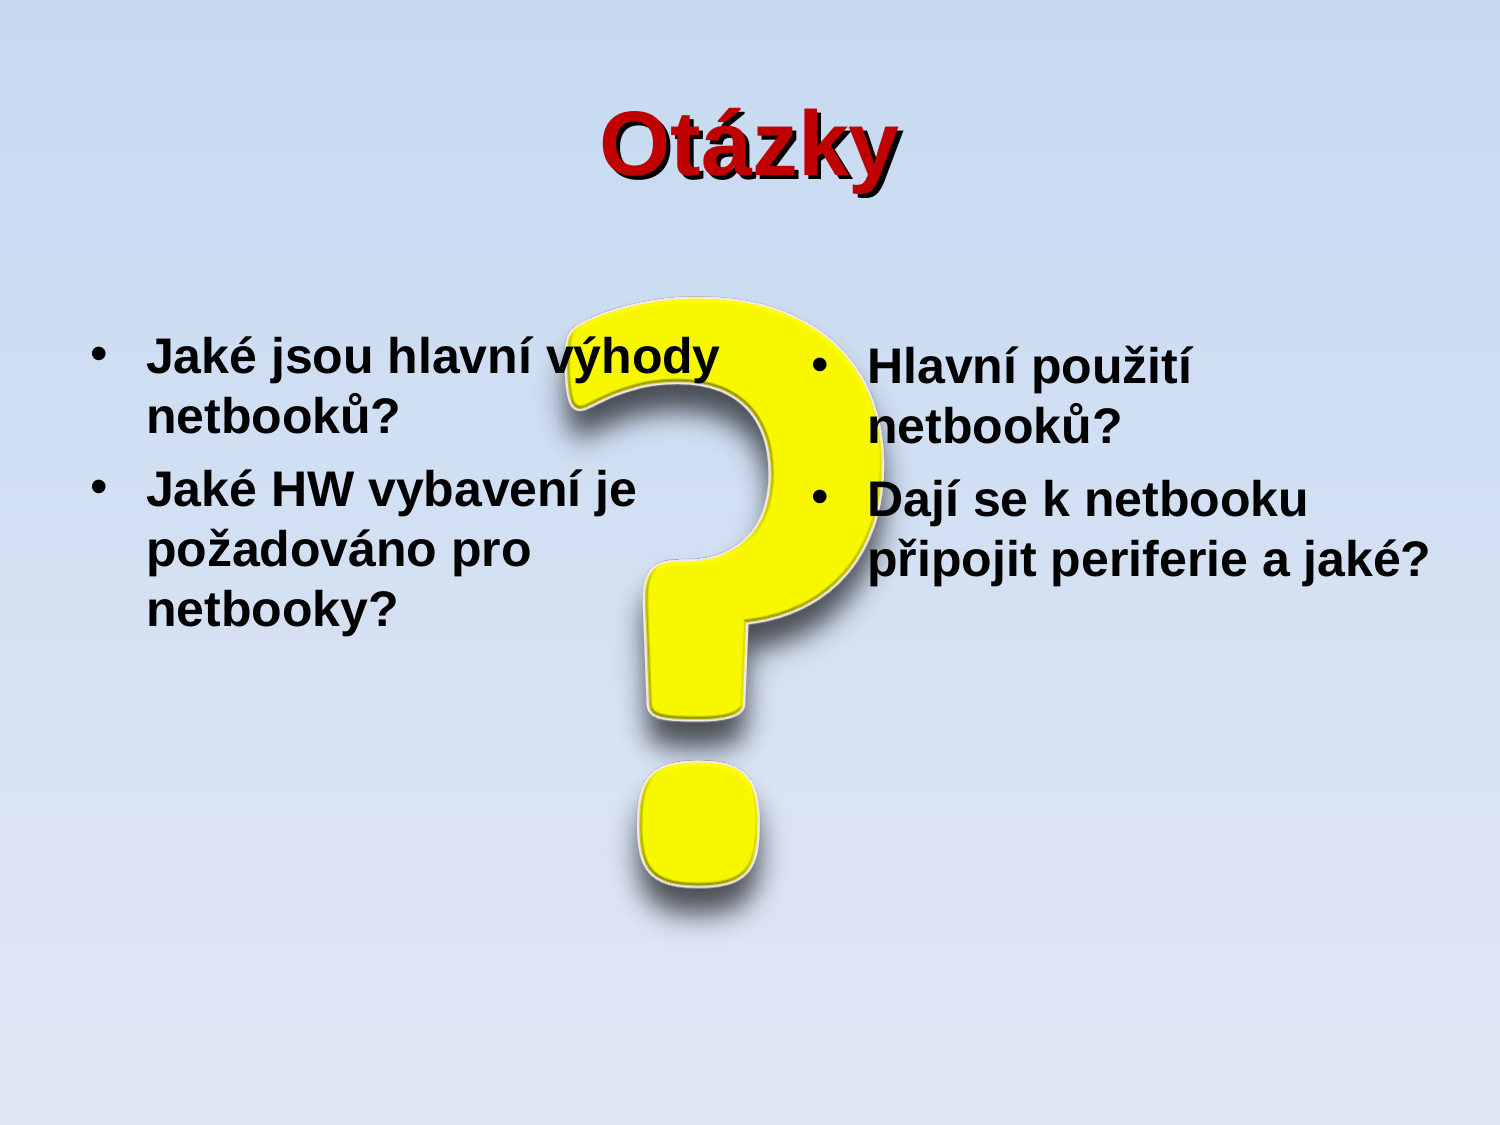

# Otázky
Jaké jsou hlavní výhody netbooků?
Jaké HW vybavení je požadováno pro netbooky?
Hlavní použití netbooků?
Dají se k netbooku připojit periferie a jaké?